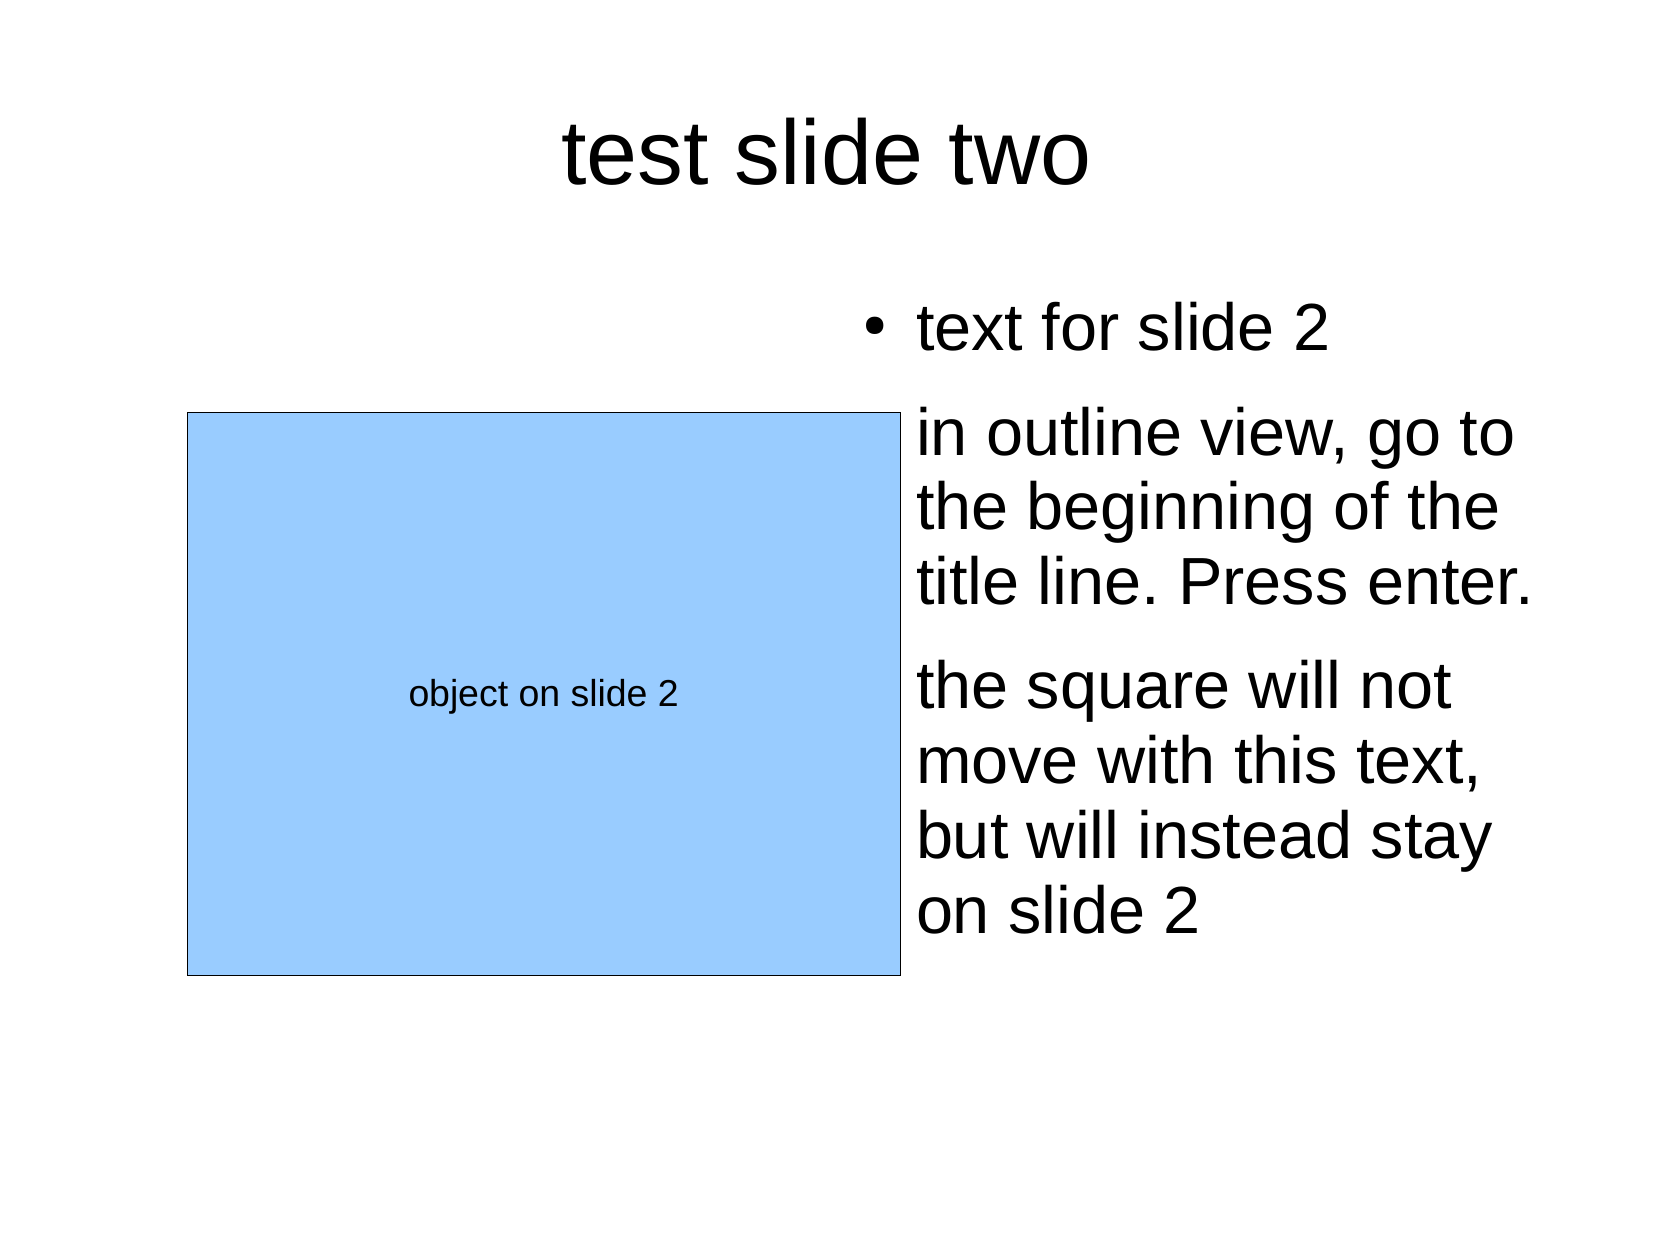

# test slide two
text for slide 2
in outline view, go to the beginning of the title line. Press enter.
the square will not move with this text, but will instead stay on slide 2
object on slide 2